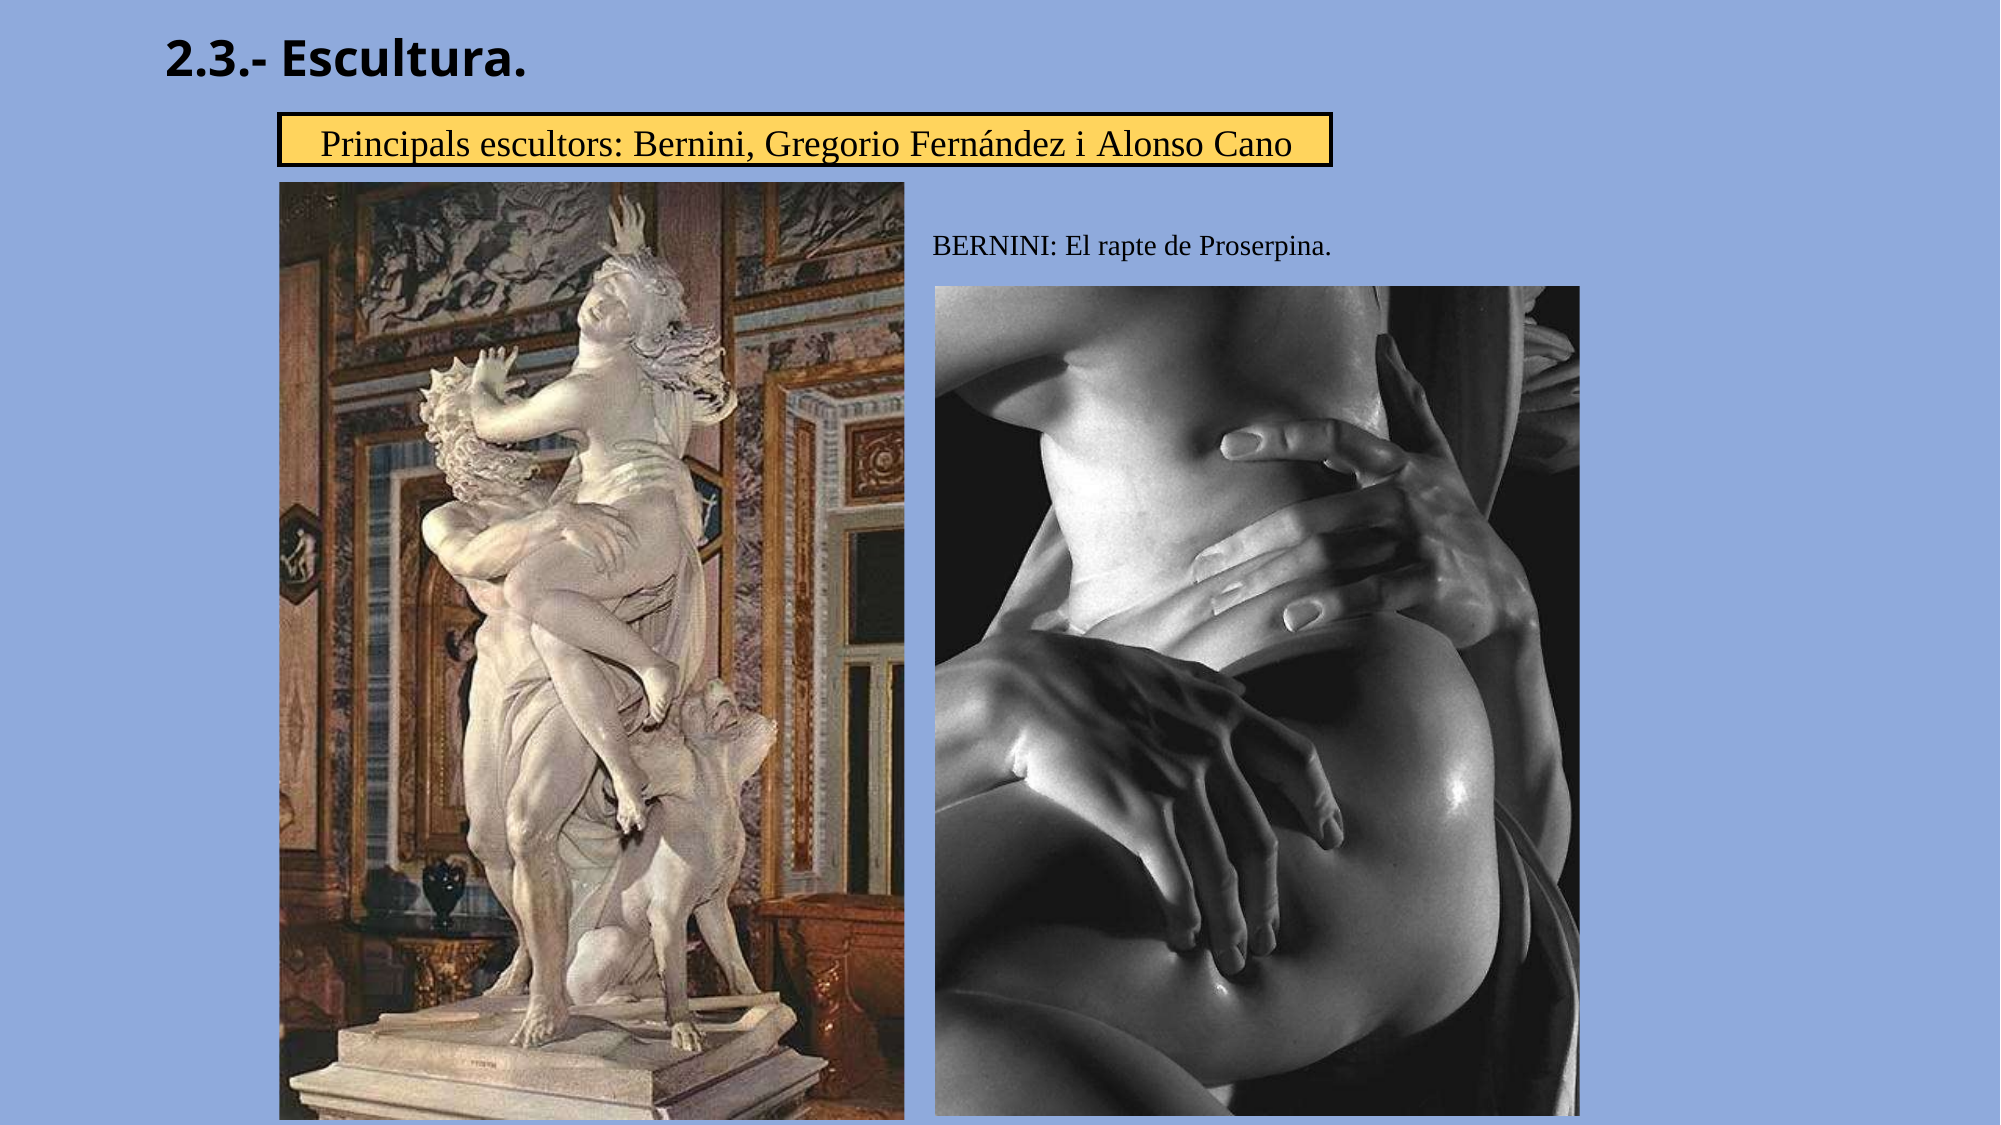

# 2.3.- Escultura.
Principals escultors: Bernini, Gregorio Fernández i Alonso Cano
BERNINI: El rapte de Proserpina.